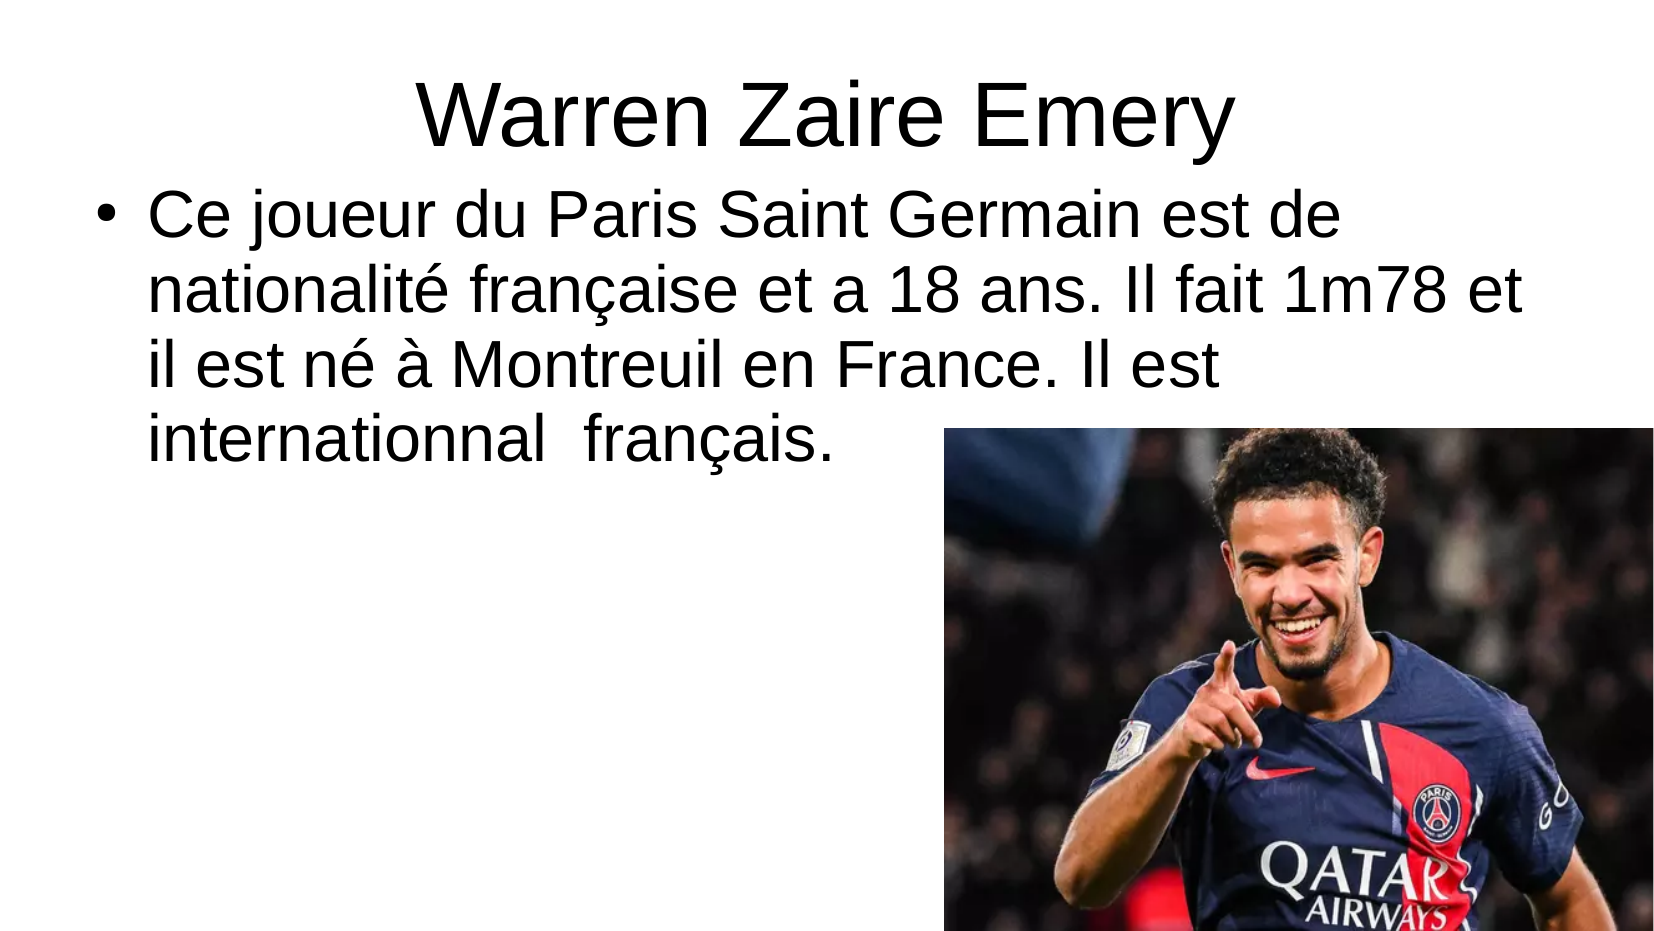

# Warren Zaire Emery
Ce joueur du Paris Saint Germain est de nationalité française et a 18 ans. Il fait 1m78 et il est né à Montreuil en France. Il est internationnal français.